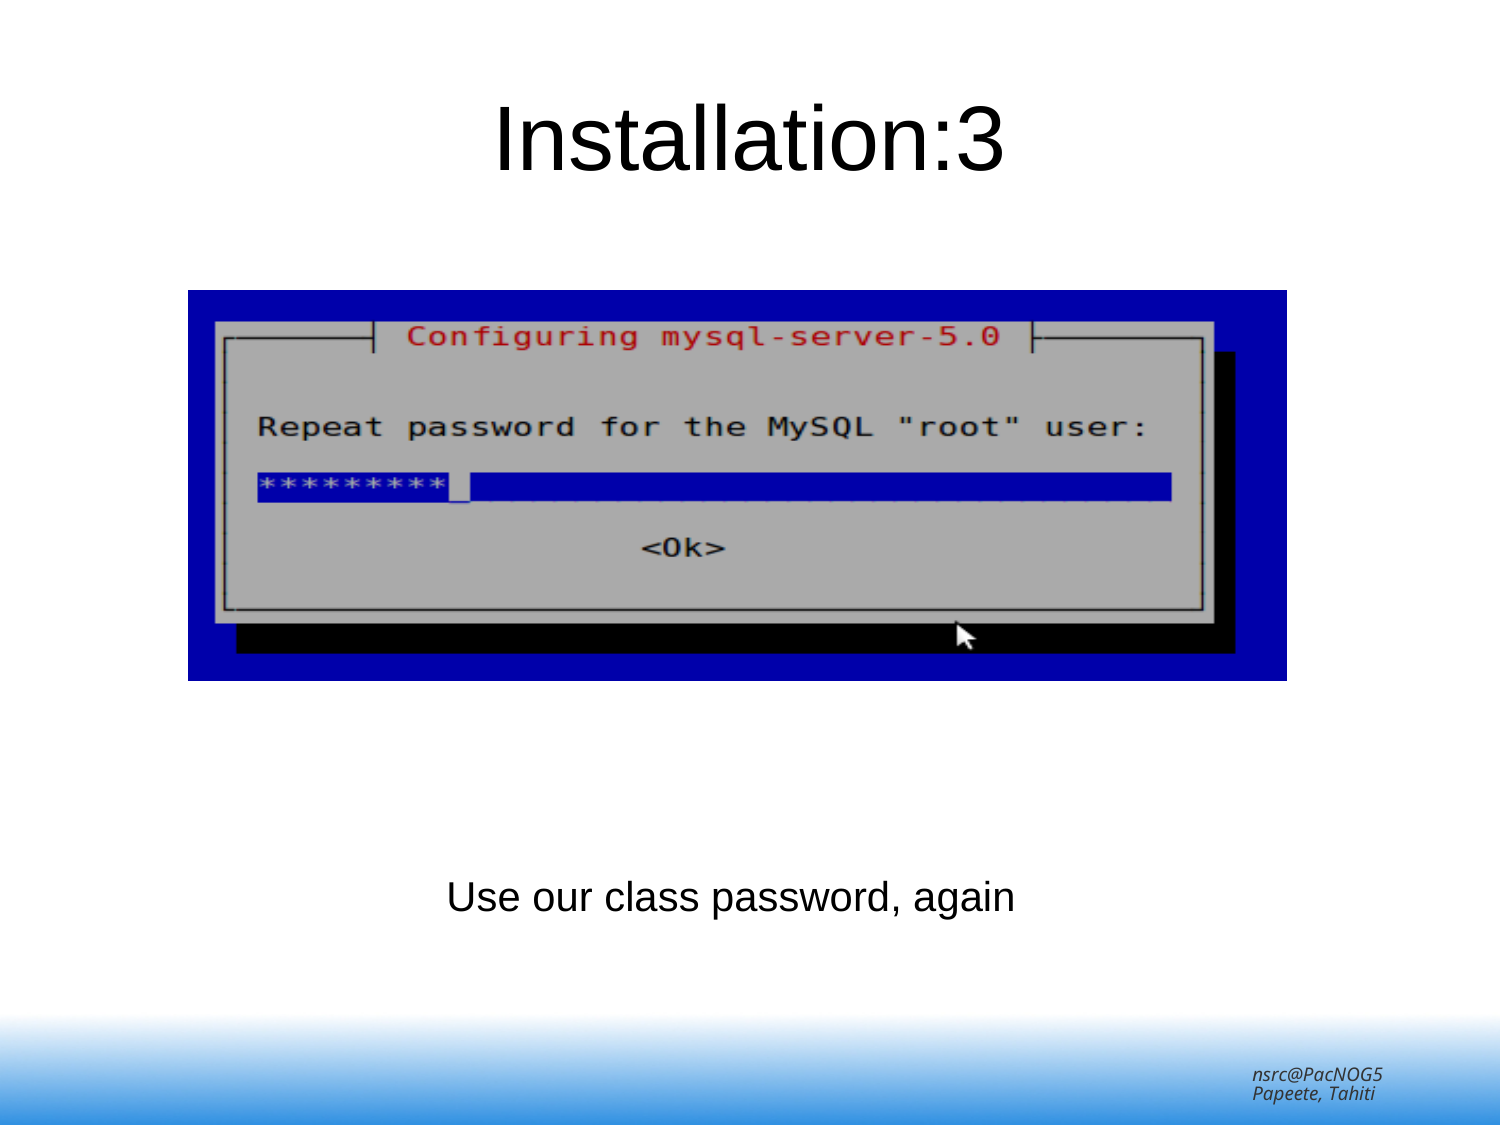

# Installation:3
Use our class password, again